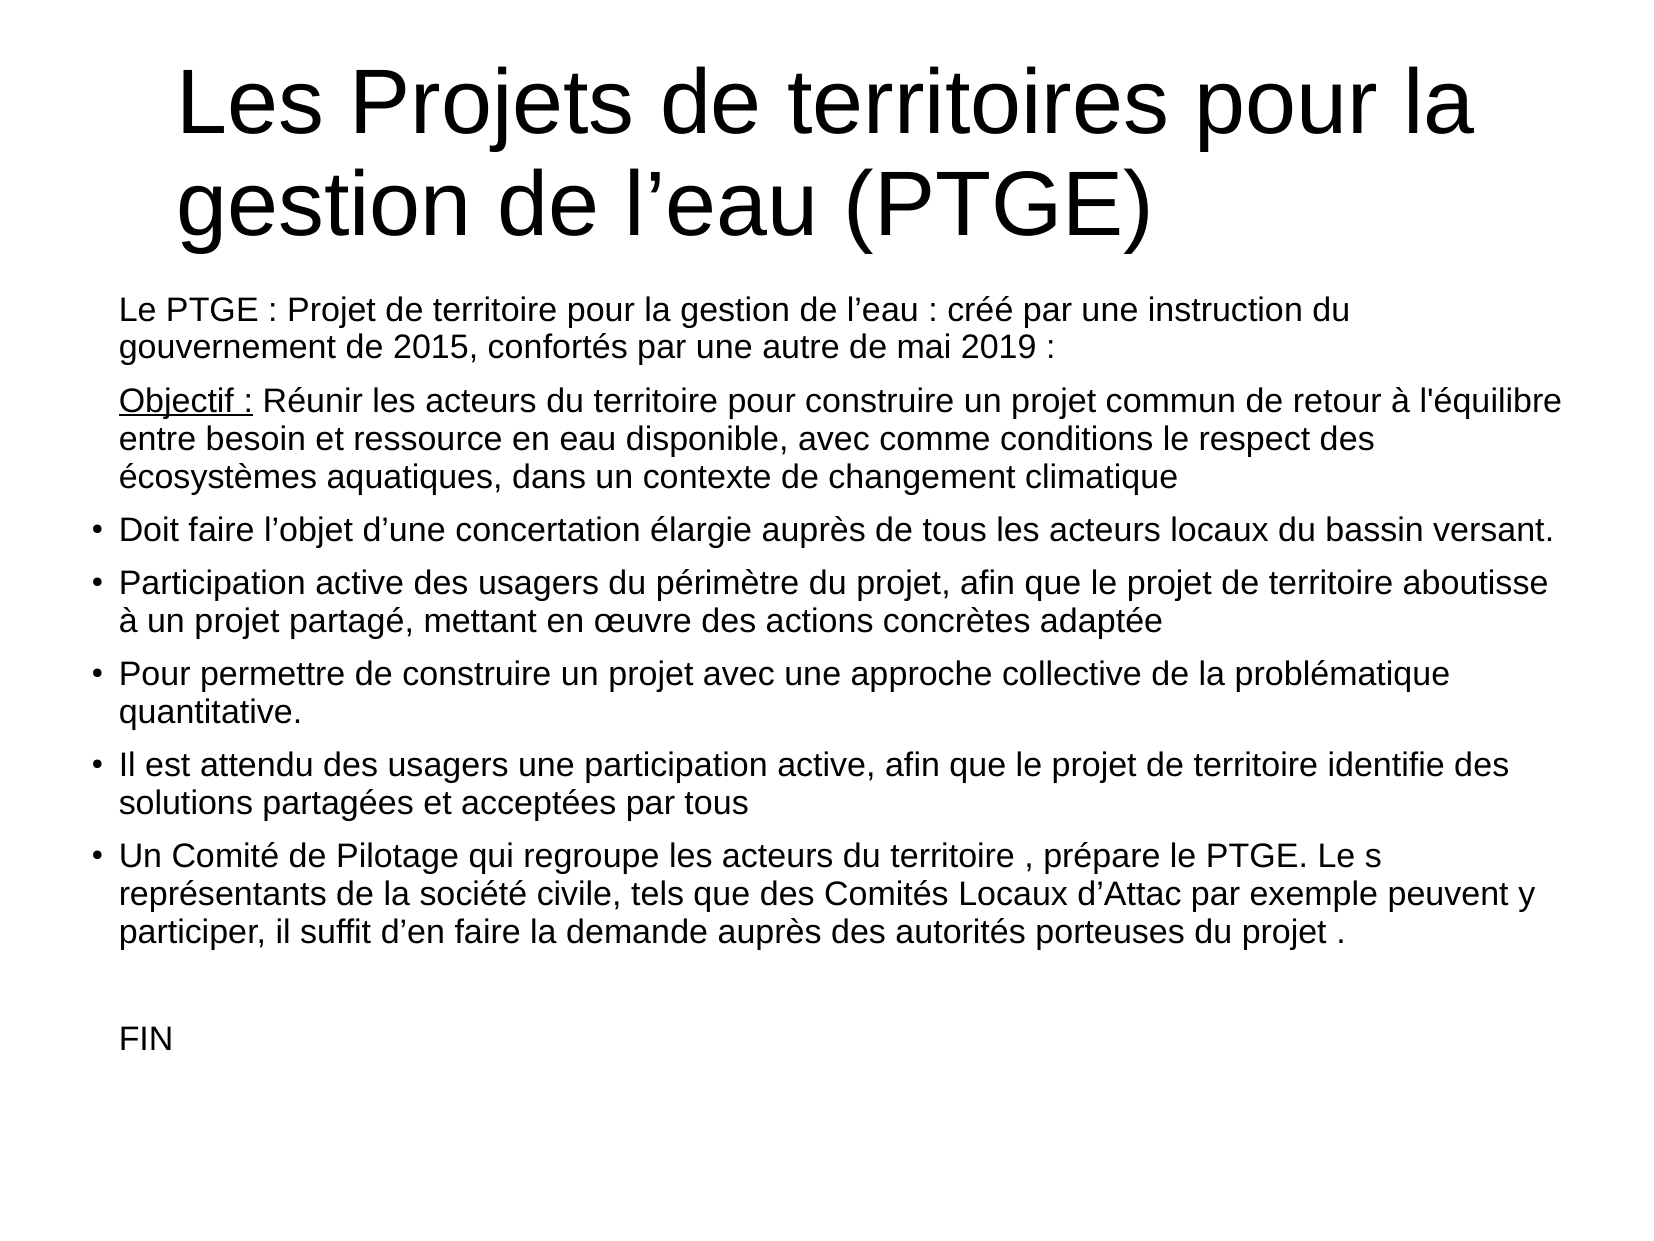

# Les Projets de territoires pour la gestion de l’eau (PTGE)
Le PTGE : Projet de territoire pour la gestion de l’eau : créé par une instruction du gouvernement de 2015, confortés par une autre de mai 2019 :
Objectif : Réunir les acteurs du territoire pour construire un projet commun de retour à l'équilibre entre besoin et ressource en eau disponible, avec comme conditions le respect des écosystèmes aquatiques, dans un contexte de changement climatique
Doit faire l’objet d’une concertation élargie auprès de tous les acteurs locaux du bassin versant.
Participation active des usagers du périmètre du projet, afin que le projet de territoire aboutisse à un projet partagé, mettant en œuvre des actions concrètes adaptée
Pour permettre de construire un projet avec une approche collective de la problématique quantitative.
Il est attendu des usagers une participation active, afin que le projet de territoire identifie des solutions partagées et acceptées par tous
Un Comité de Pilotage qui regroupe les acteurs du territoire , prépare le PTGE. Le s représentants de la société civile, tels que des Comités Locaux d’Attac par exemple peuvent y participer, il suffit d’en faire la demande auprès des autorités porteuses du projet .
FIN